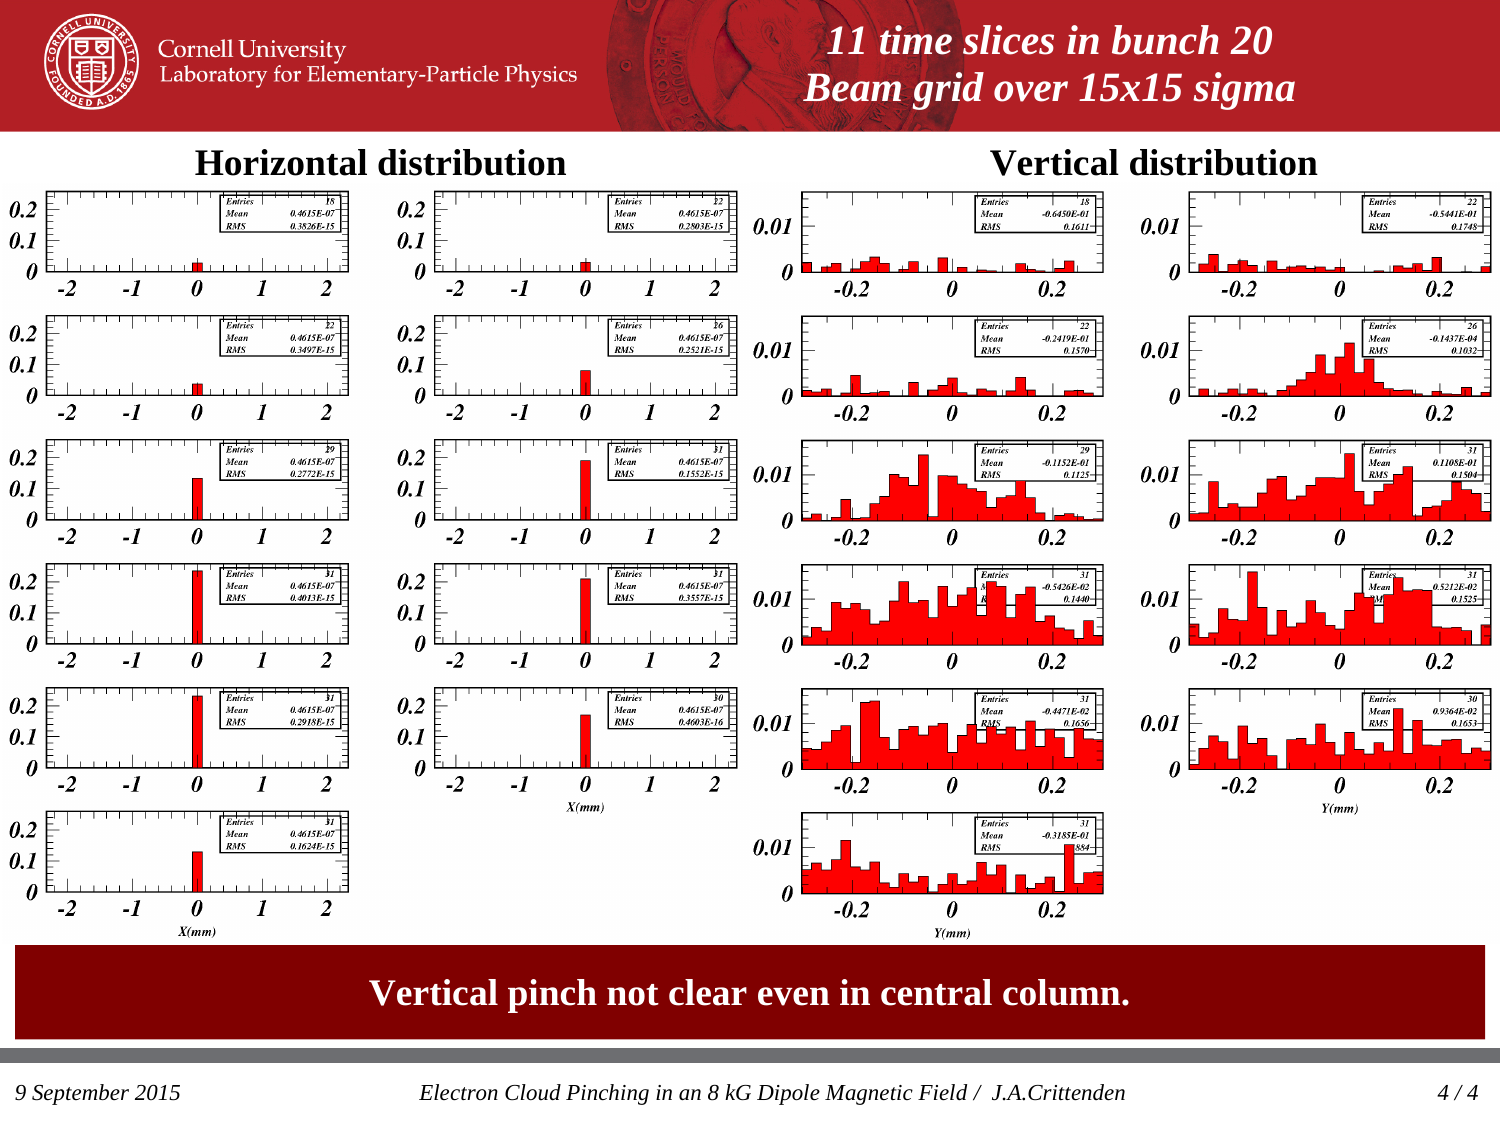

# 11 time slices in bunch 20 Beam grid over 15x15 sigma
Horizontal distribution
Vertical distribution
Vertical pinch not clear even in central column.